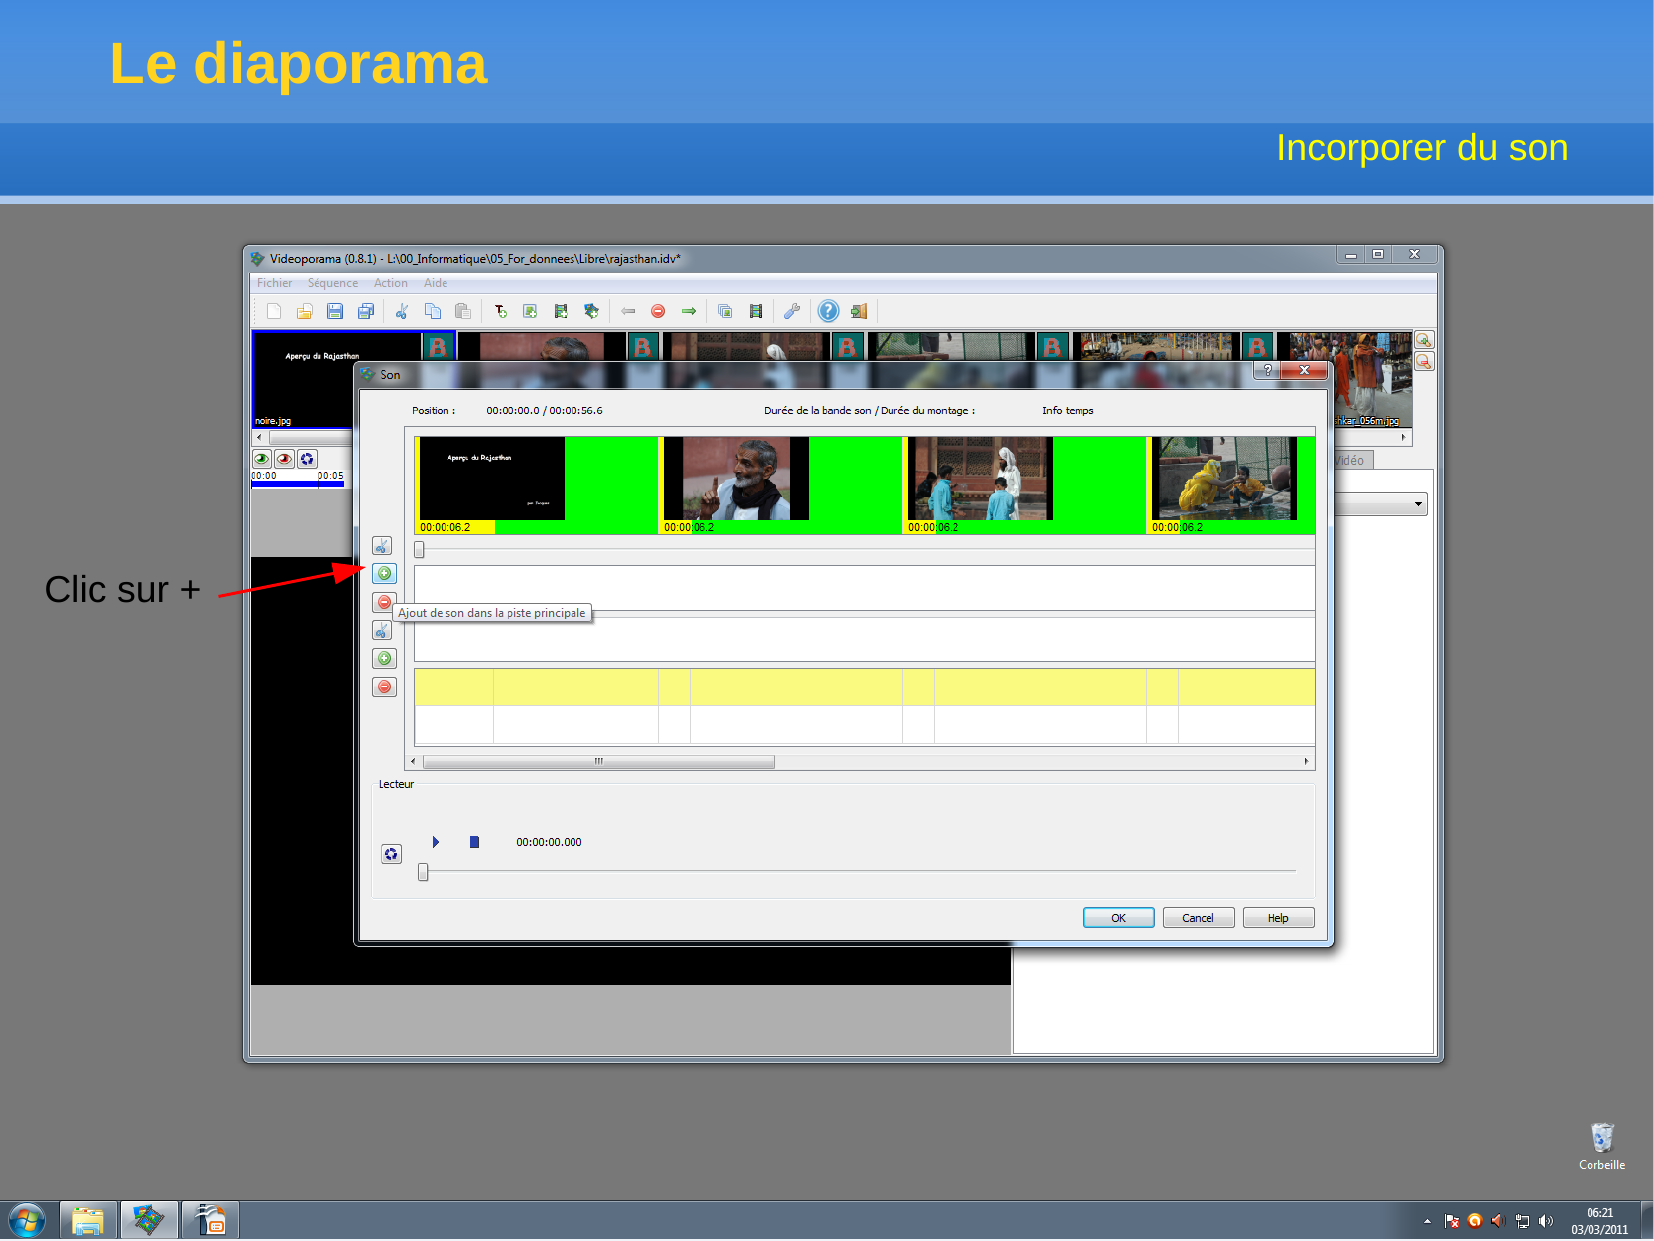

Le diaporama
 Incorporer du son
#
Clic sur +